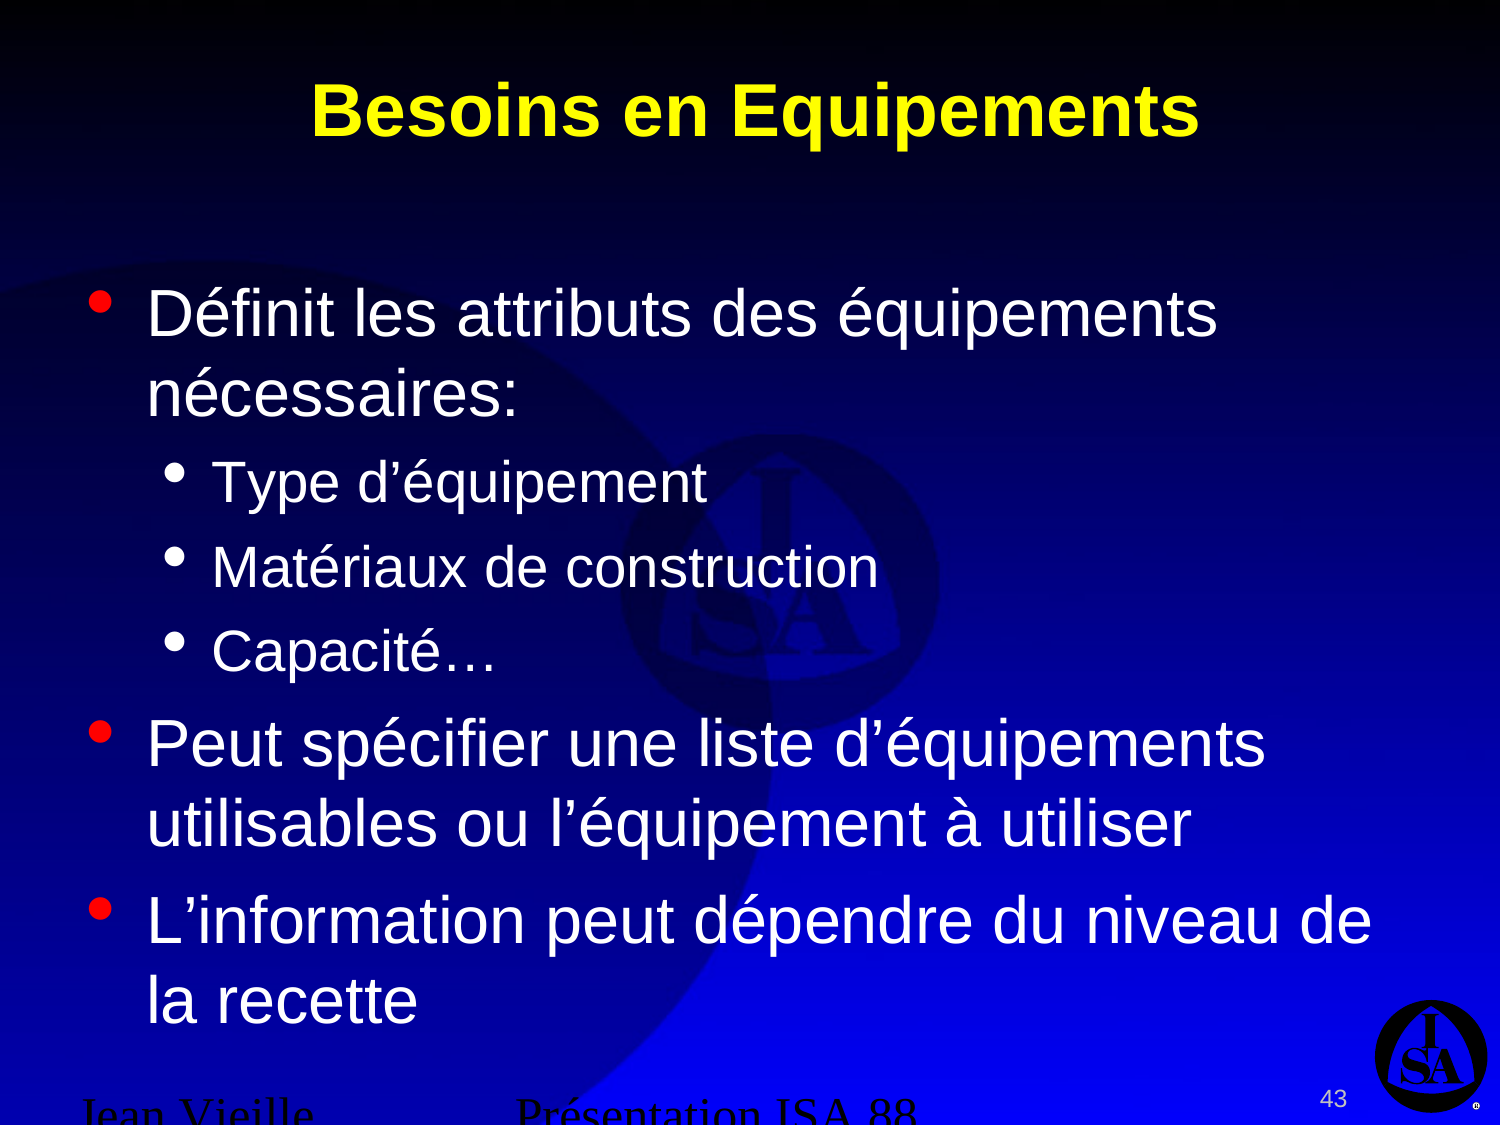

# Besoins en Equipements
Définit les attributs des équipements nécessaires:
Type d’équipement
Matériaux de construction
Capacité…
Peut spécifier une liste d’équipements utilisables ou l’équipement à utiliser
L’information peut dépendre du niveau de la recette